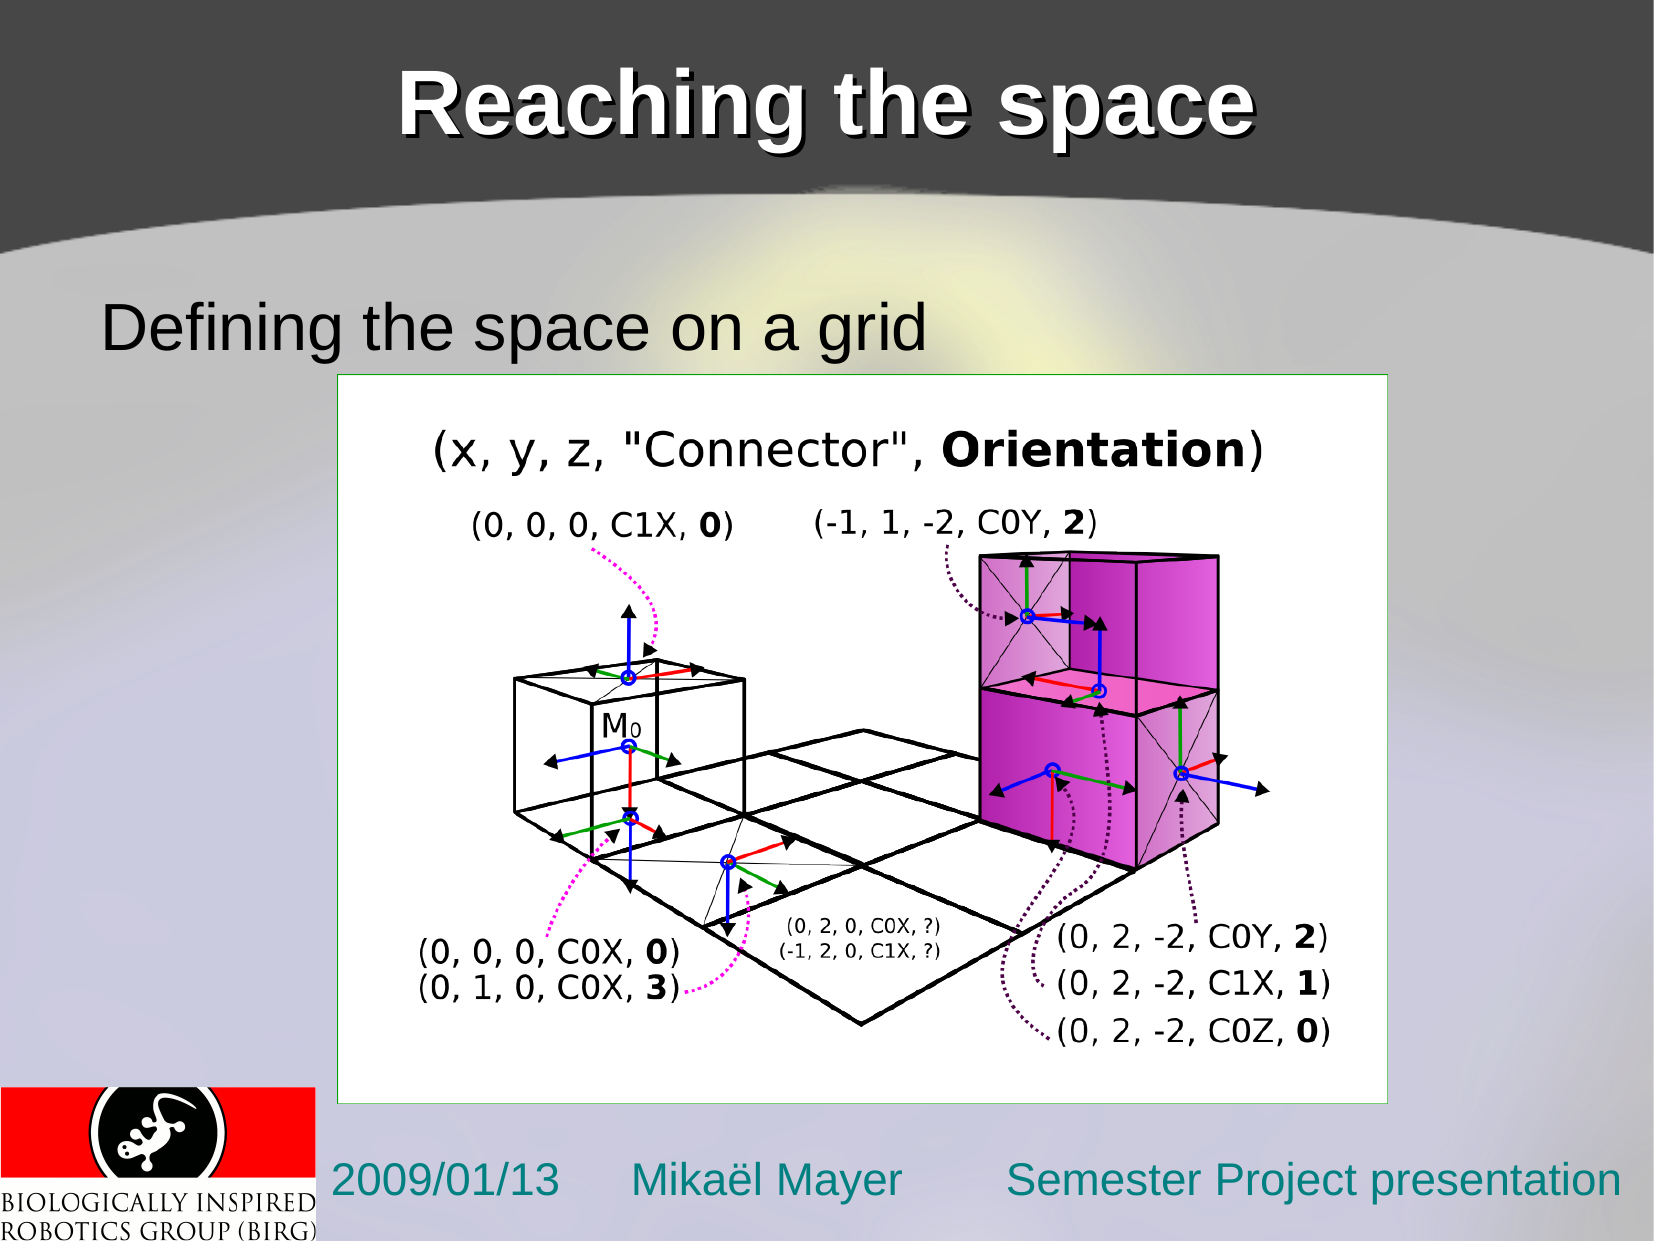

Reaching the space
# Defining the space on a grid
2009/01/13	Mikaël Mayer		Semester Project presentation